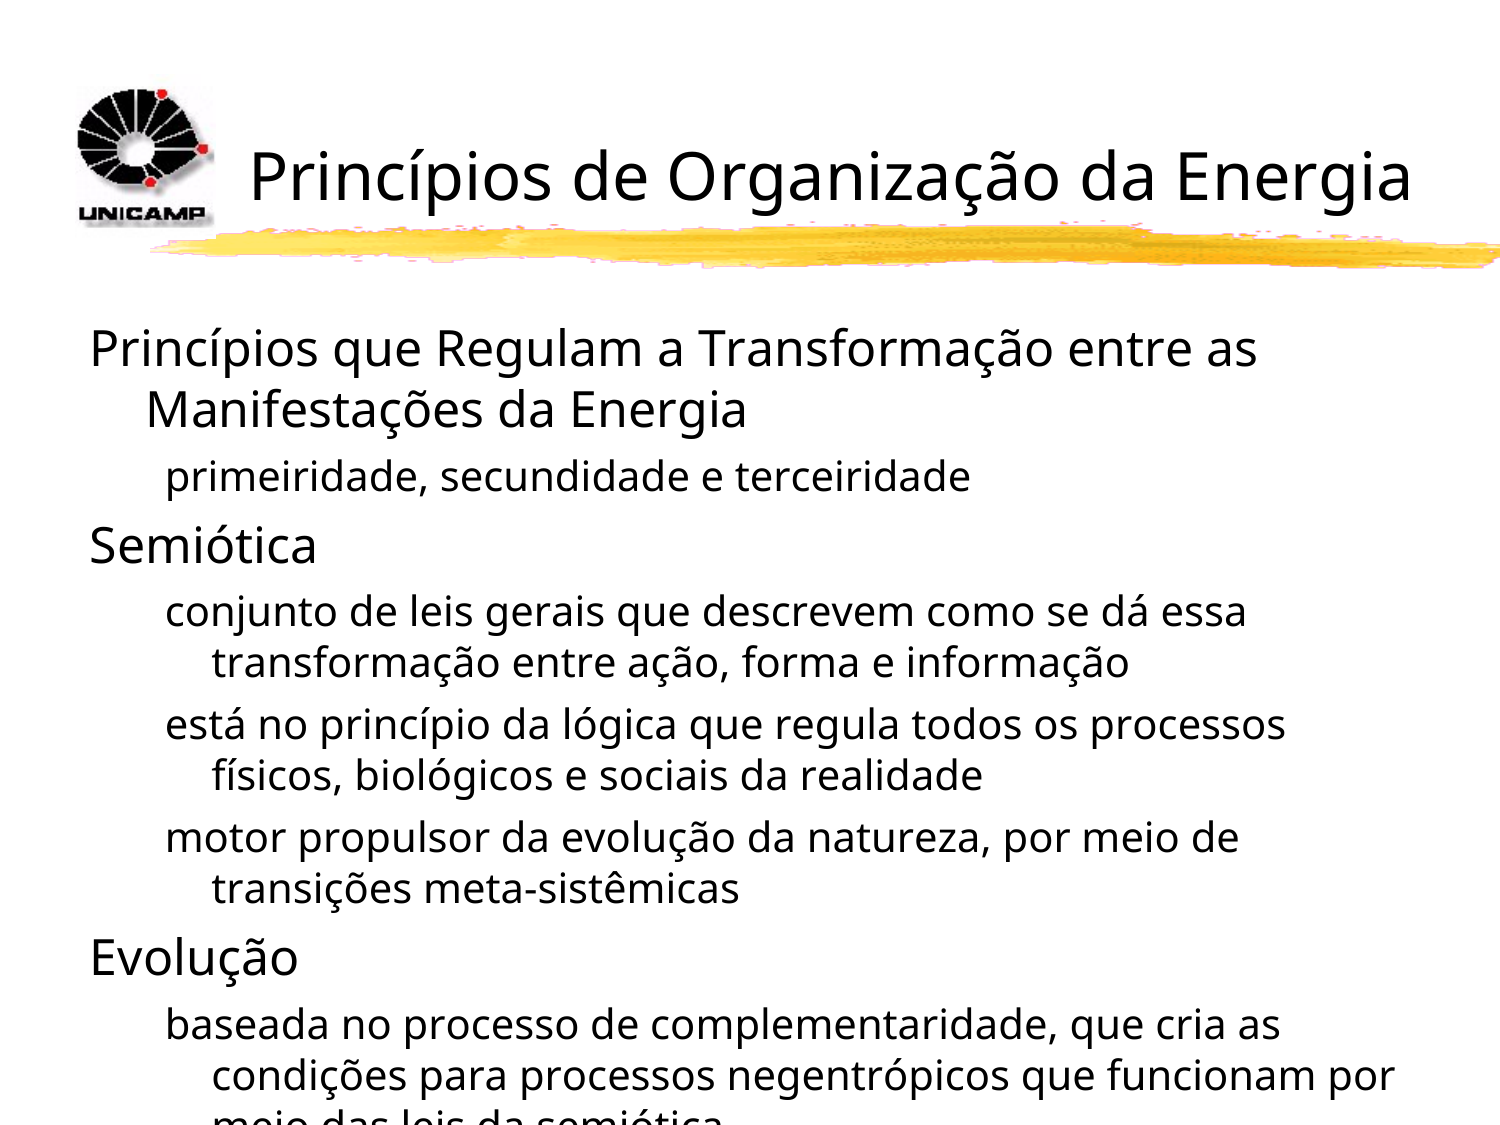

# Princípios de Organização da Energia
Princípios que Regulam a Transformação entre as Manifestações da Energia
primeiridade, secundidade e terceiridade
Semiótica
conjunto de leis gerais que descrevem como se dá essa transformação entre ação, forma e informação
está no princípio da lógica que regula todos os processos físicos, biológicos e sociais da realidade
motor propulsor da evolução da natureza, por meio de transições meta-sistêmicas
Evolução
baseada no processo de complementaridade, que cria as condições para processos negentrópicos que funcionam por meio das leis da semiótica